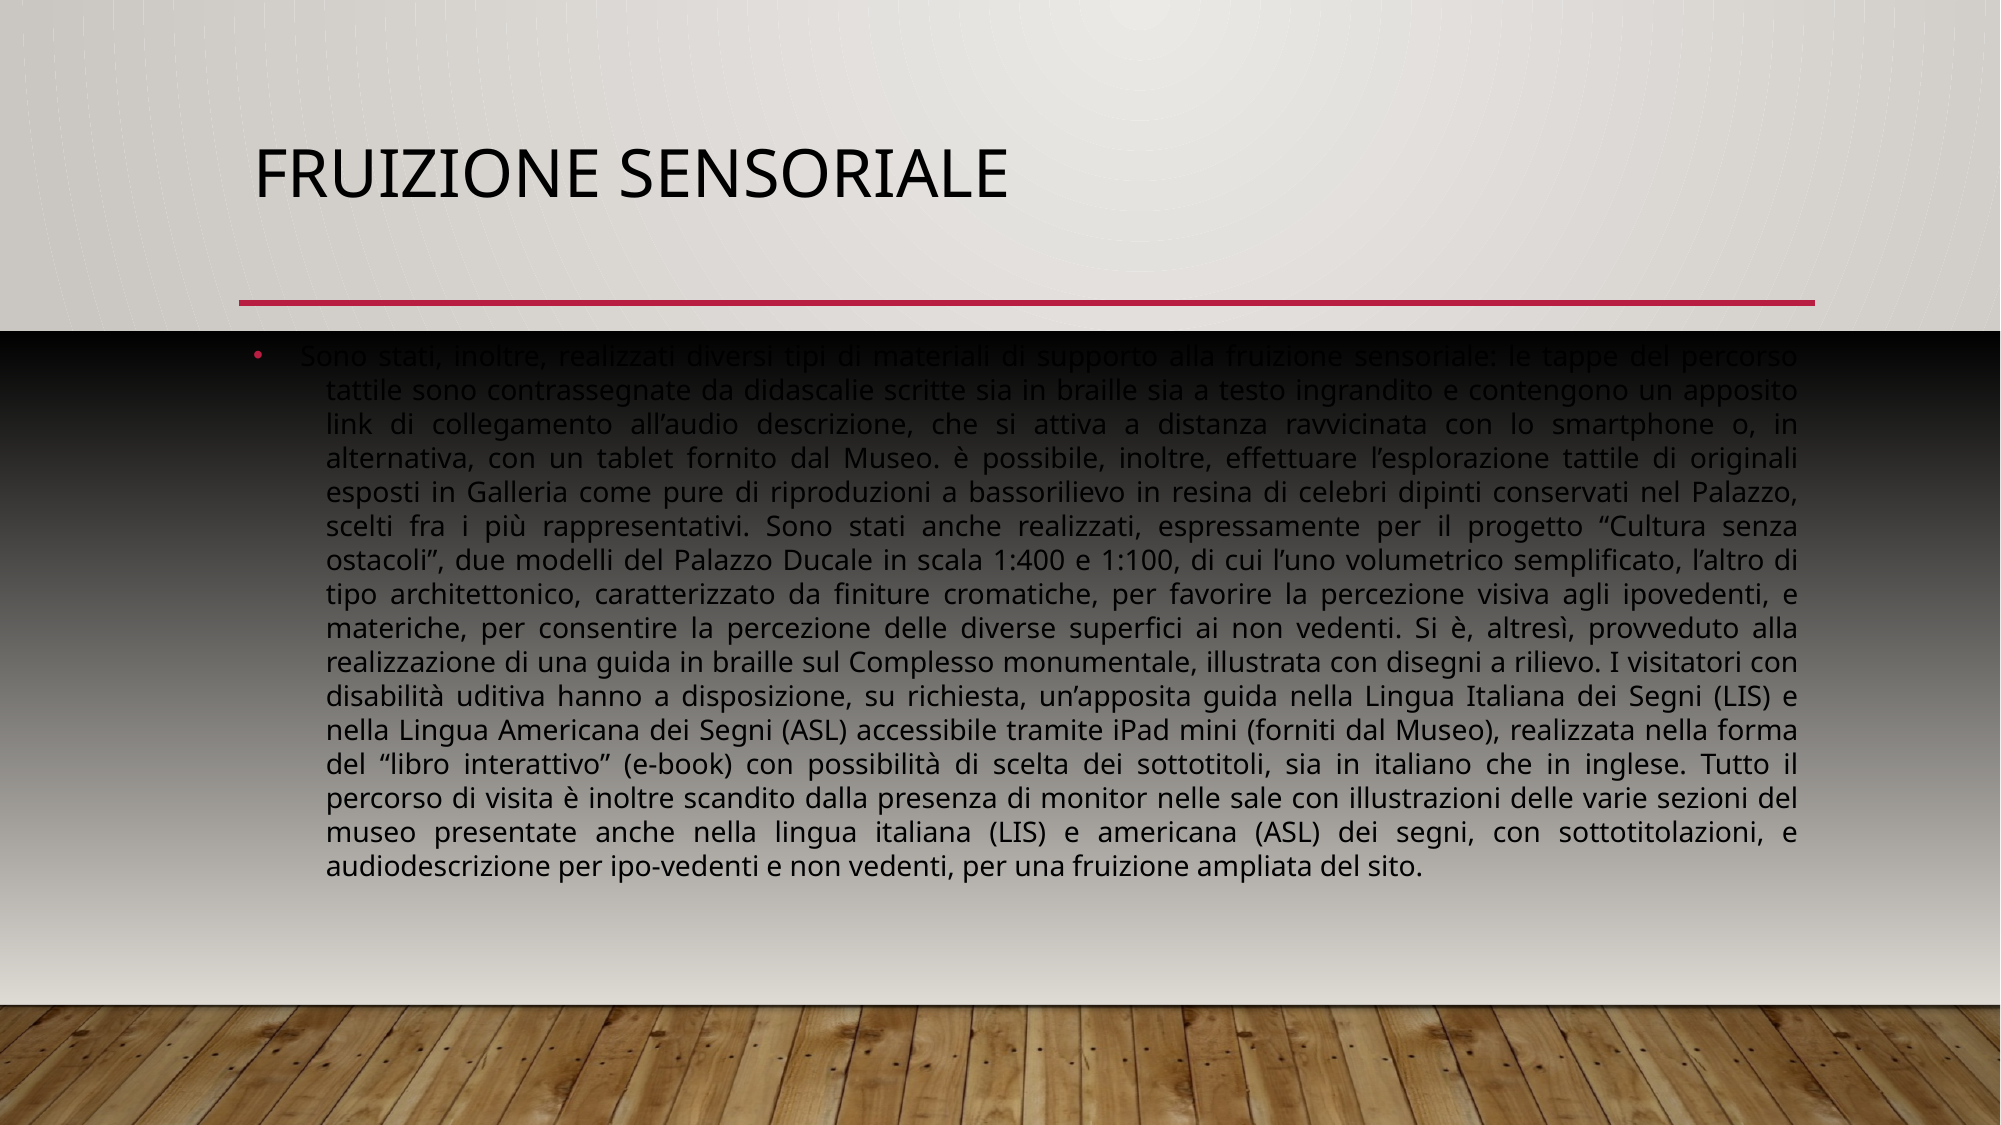

# Fruizione sensoriale
 Sono stati, inoltre, realizzati diversi tipi di materiali di supporto alla fruizione sensoriale: le tappe del percorso tattile sono contrassegnate da didascalie scritte sia in braille sia a testo ingrandito e contengono un apposito link di collegamento all’audio descrizione, che si attiva a distanza ravvicinata con lo smartphone o, in alternativa, con un tablet fornito dal Museo. è possibile, inoltre, effettuare l’esplorazione tattile di originali esposti in Galleria come pure di riproduzioni a bassorilievo in resina di celebri dipinti conservati nel Palazzo, scelti fra i più rappresentativi. Sono stati anche realizzati, espressamente per il progetto “Cultura senza ostacoli”, due modelli del Palazzo Ducale in scala 1:400 e 1:100, di cui l’uno volumetrico semplificato, l’altro di tipo architettonico, caratterizzato da finiture cromatiche, per favorire la percezione visiva agli ipovedenti, e materiche, per consentire la percezione delle diverse superfici ai non vedenti. Si è, altresì, provveduto alla realizzazione di una guida in braille sul Complesso monumentale, illustrata con disegni a rilievo. I visitatori con disabilità uditiva hanno a disposizione, su richiesta, un’apposita guida nella Lingua Italiana dei Segni (LIS) e nella Lingua Americana dei Segni (ASL) accessibile tramite iPad mini (forniti dal Museo), realizzata nella forma del “libro interattivo” (e-book) con possibilità di scelta dei sottotitoli, sia in italiano che in inglese. Tutto il percorso di visita è inoltre scandito dalla presenza di monitor nelle sale con illustrazioni delle varie sezioni del museo presentate anche nella lingua italiana (LIS) e americana (ASL) dei segni, con sottotitolazioni, e audiodescrizione per ipo-vedenti e non vedenti, per una fruizione ampliata del sito.